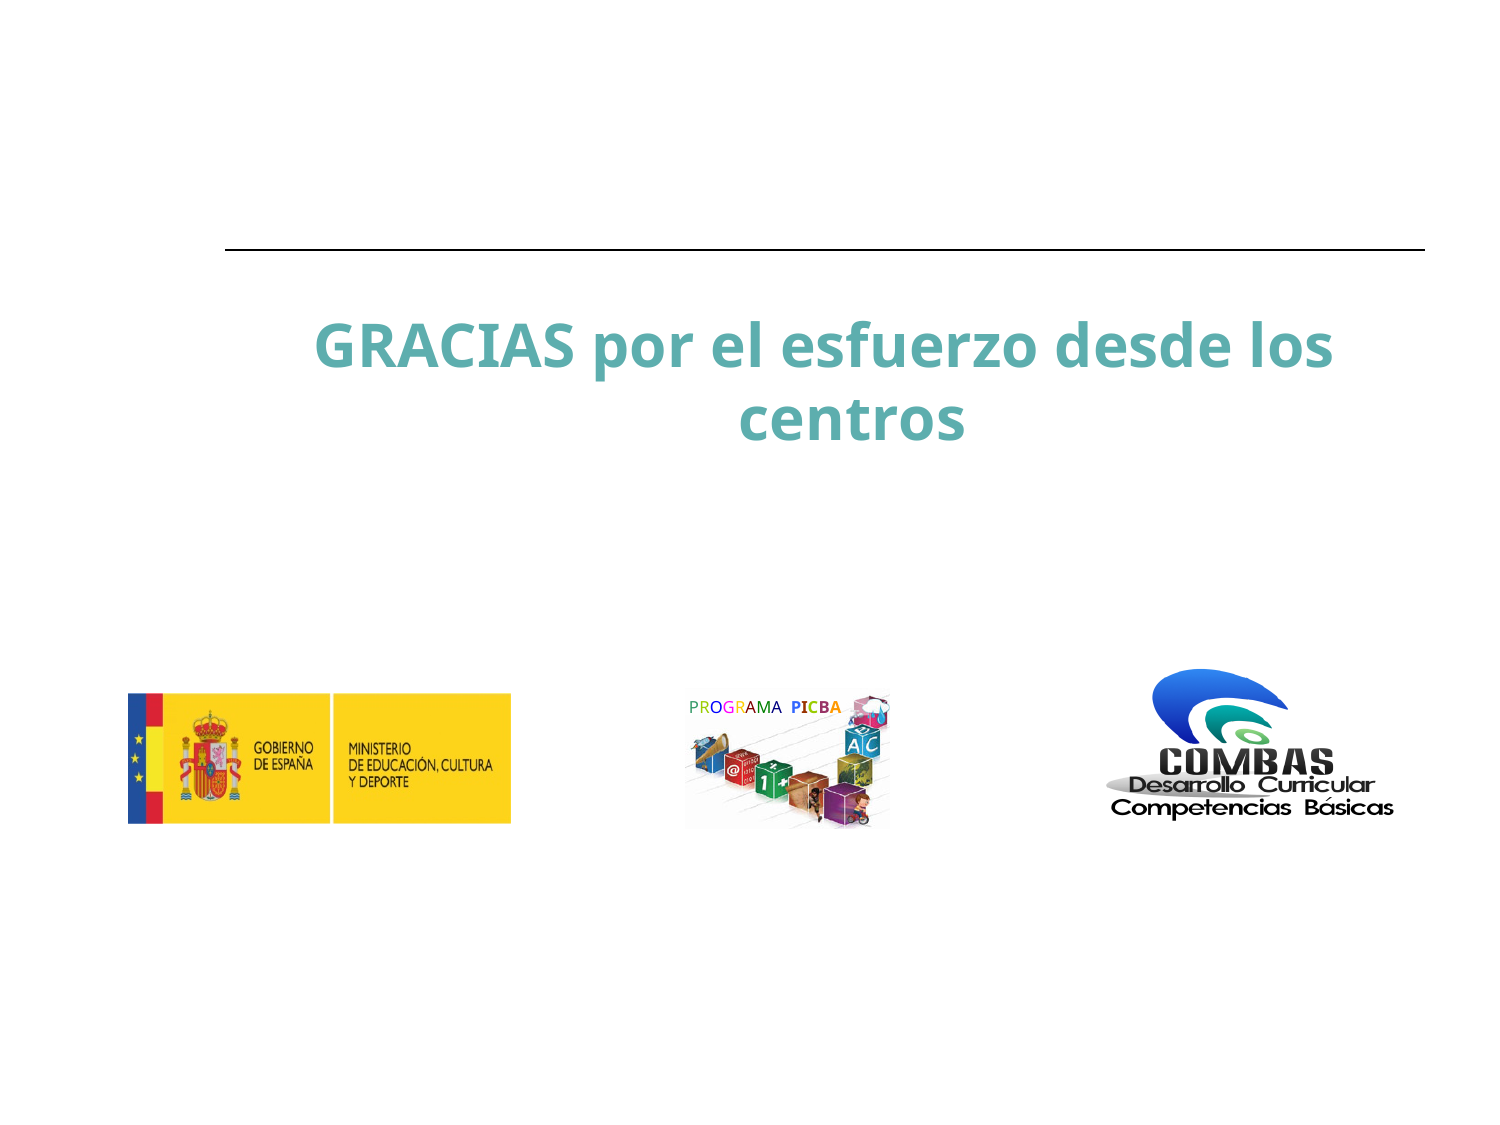

# GRACIAS por el esfuerzo desde los centros
PROGRAMA PICBA